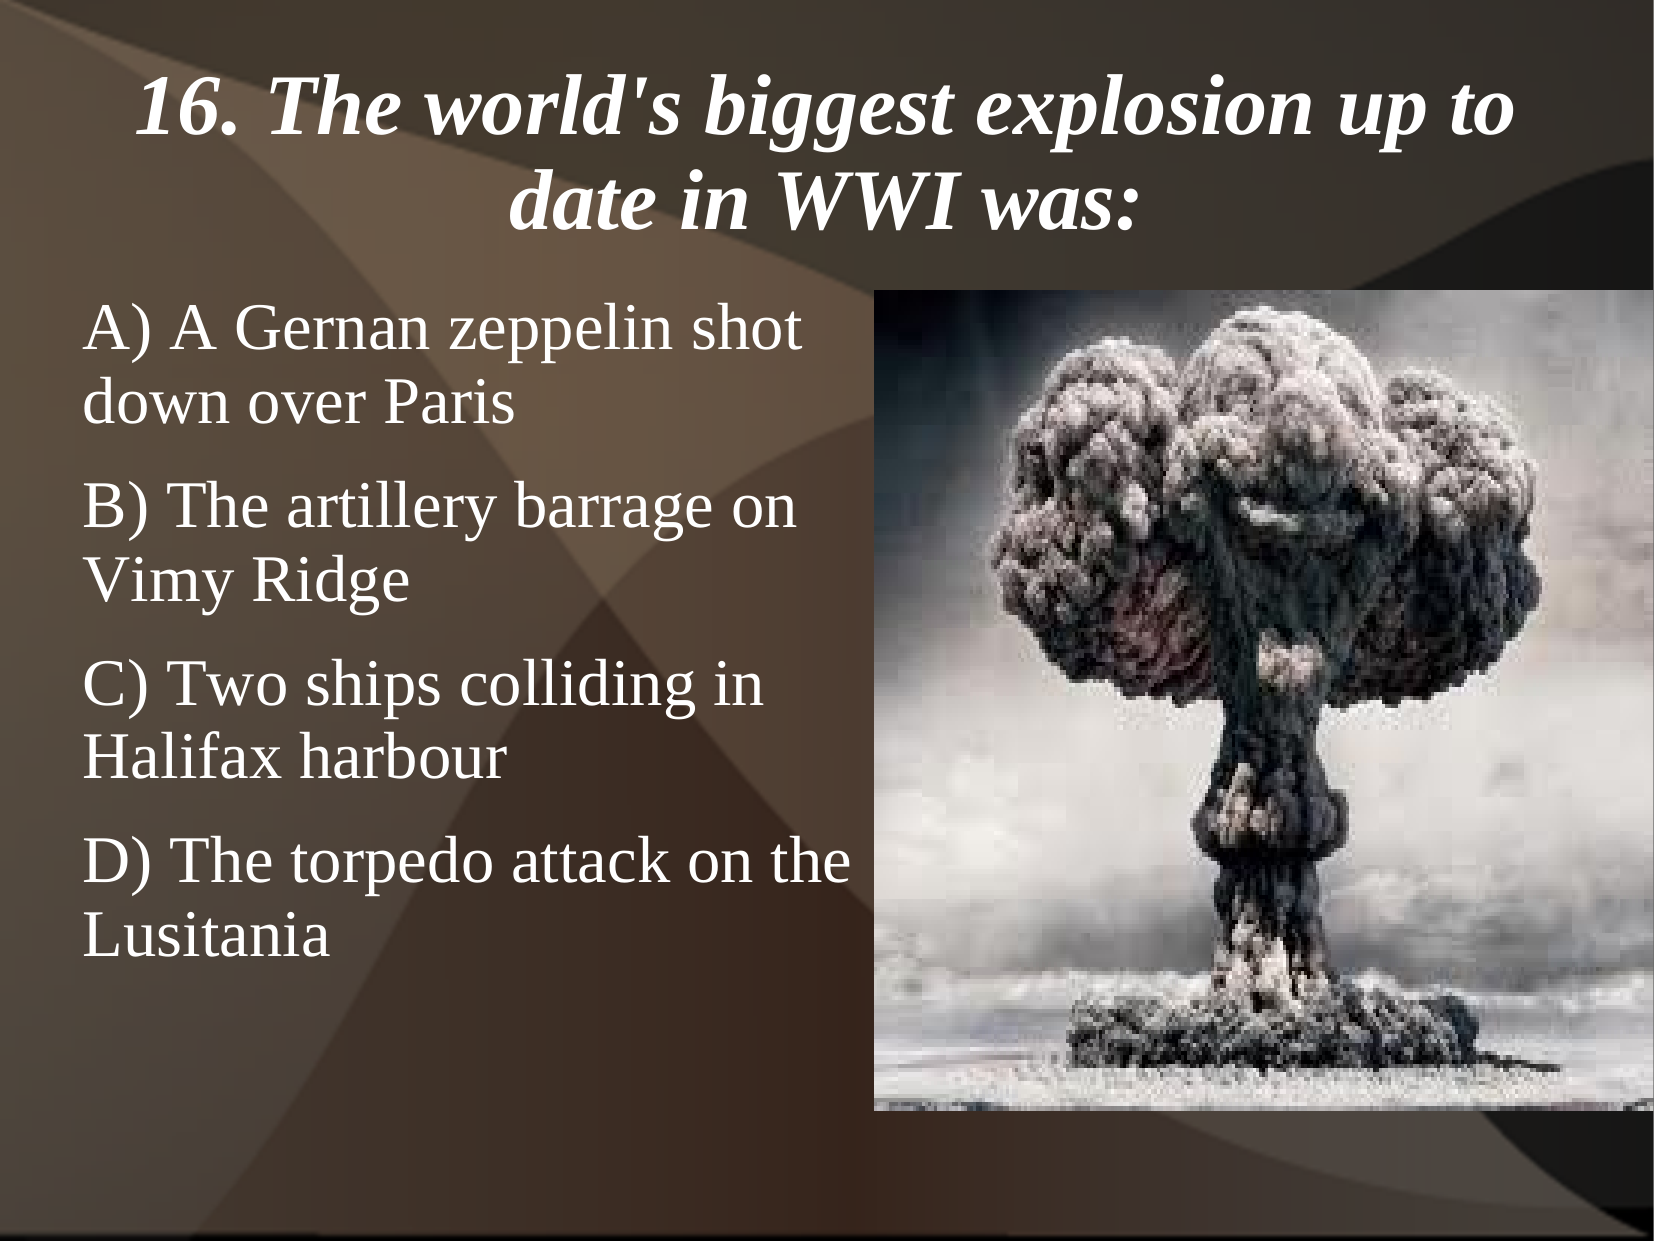

# 16. The world's biggest explosion up to date in WWI was:
A) A Gernan zeppelin shot down over Paris
B) The artillery barrage on Vimy Ridge
C) Two ships colliding in Halifax harbour
D) The torpedo attack on the Lusitania